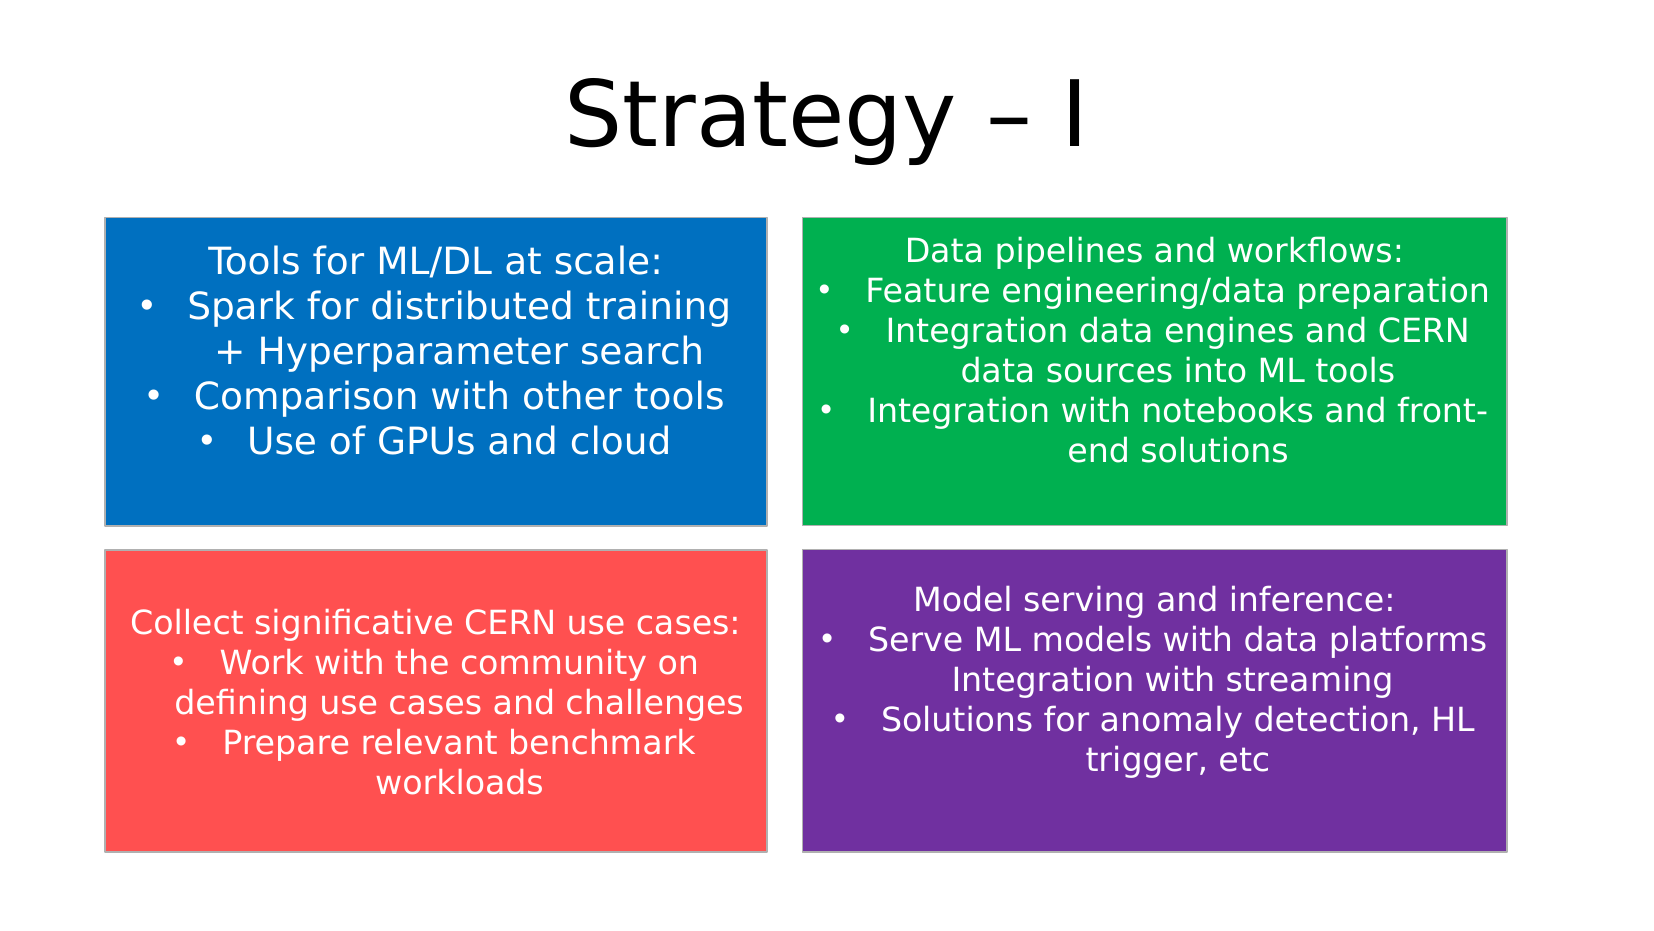

# Strategy – I
Tools for ML/DL at scale:
Spark for distributed training + Hyperparameter search
Comparison with other tools
Use of GPUs and cloud
Data pipelines and workflows:
Feature engineering/data preparation
Integration data engines and CERN data sources into ML tools
Integration with notebooks and front-end solutions
Model serving and inference:
Serve ML models with data platforms Integration with streaming
Solutions for anomaly detection, HL trigger, etc
Collect significative CERN use cases:
Work with the community on defining use cases and challenges
Prepare relevant benchmark workloads